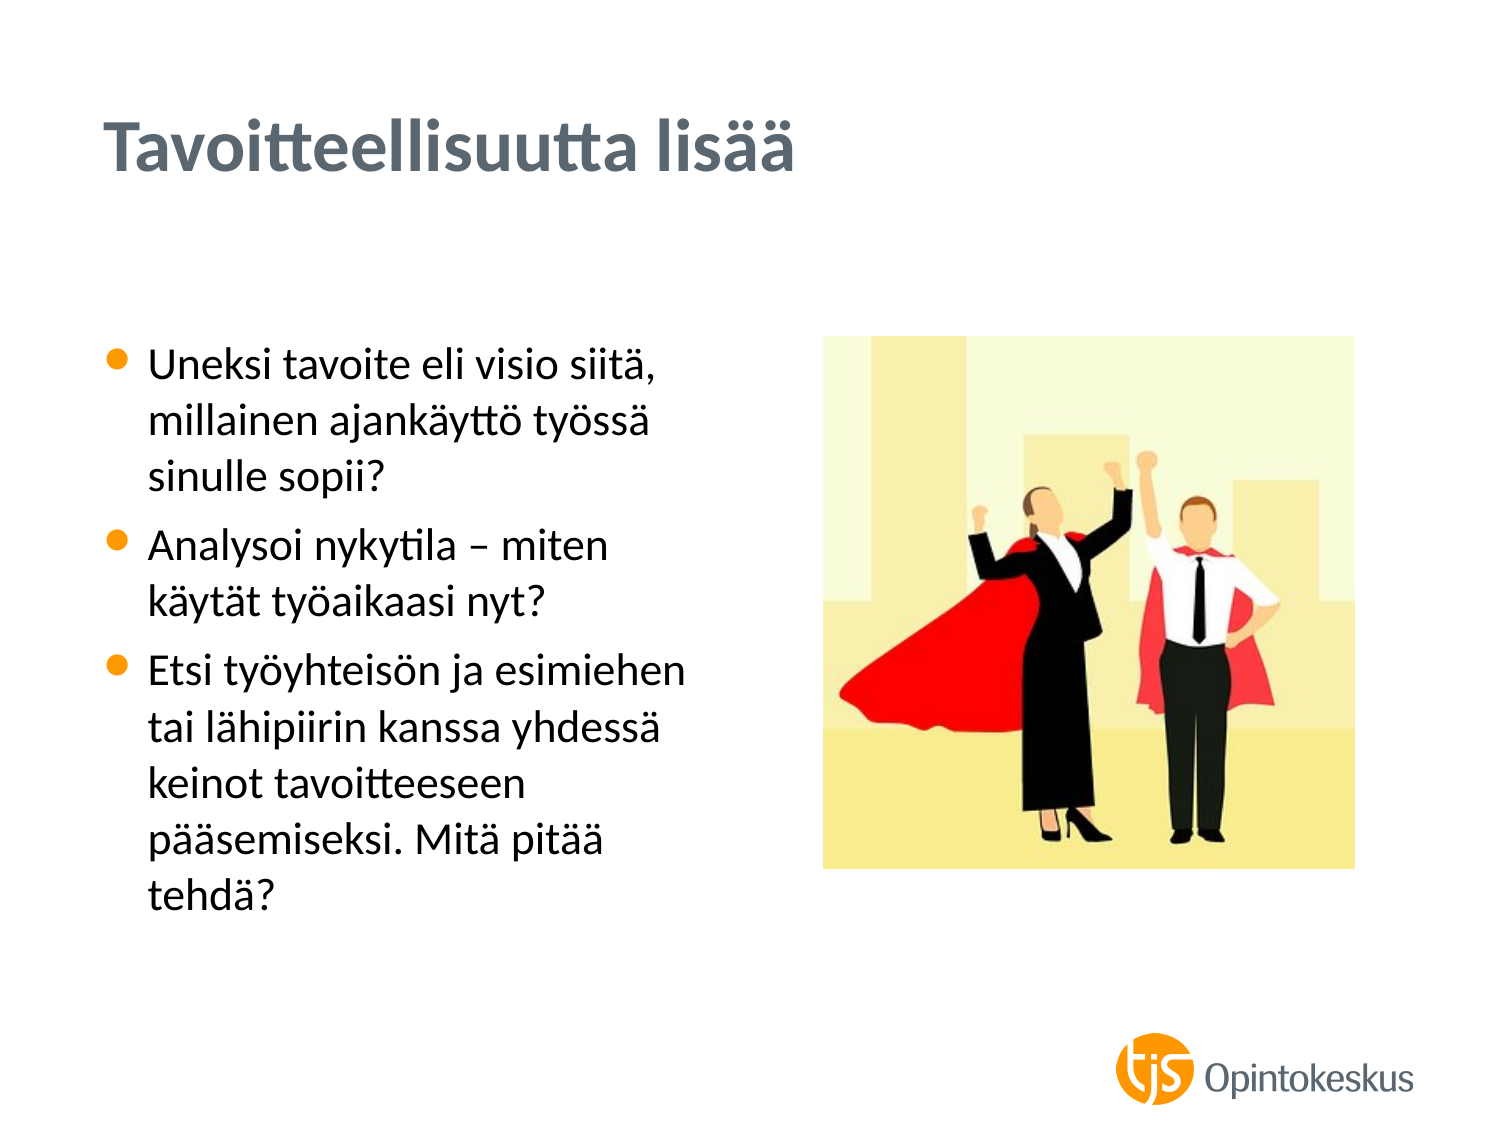

Tavoitteellisuutta lisää
# Uneksi tavoite eli visio siitä, millainen ajankäyttö työssä sinulle sopii?
Analysoi nykytila – miten käytät työaikaasi nyt?
Etsi työyhteisön ja esimiehen tai lähipiirin kanssa yhdessä keinot tavoitteeseen pääsemiseksi. Mitä pitää tehdä?